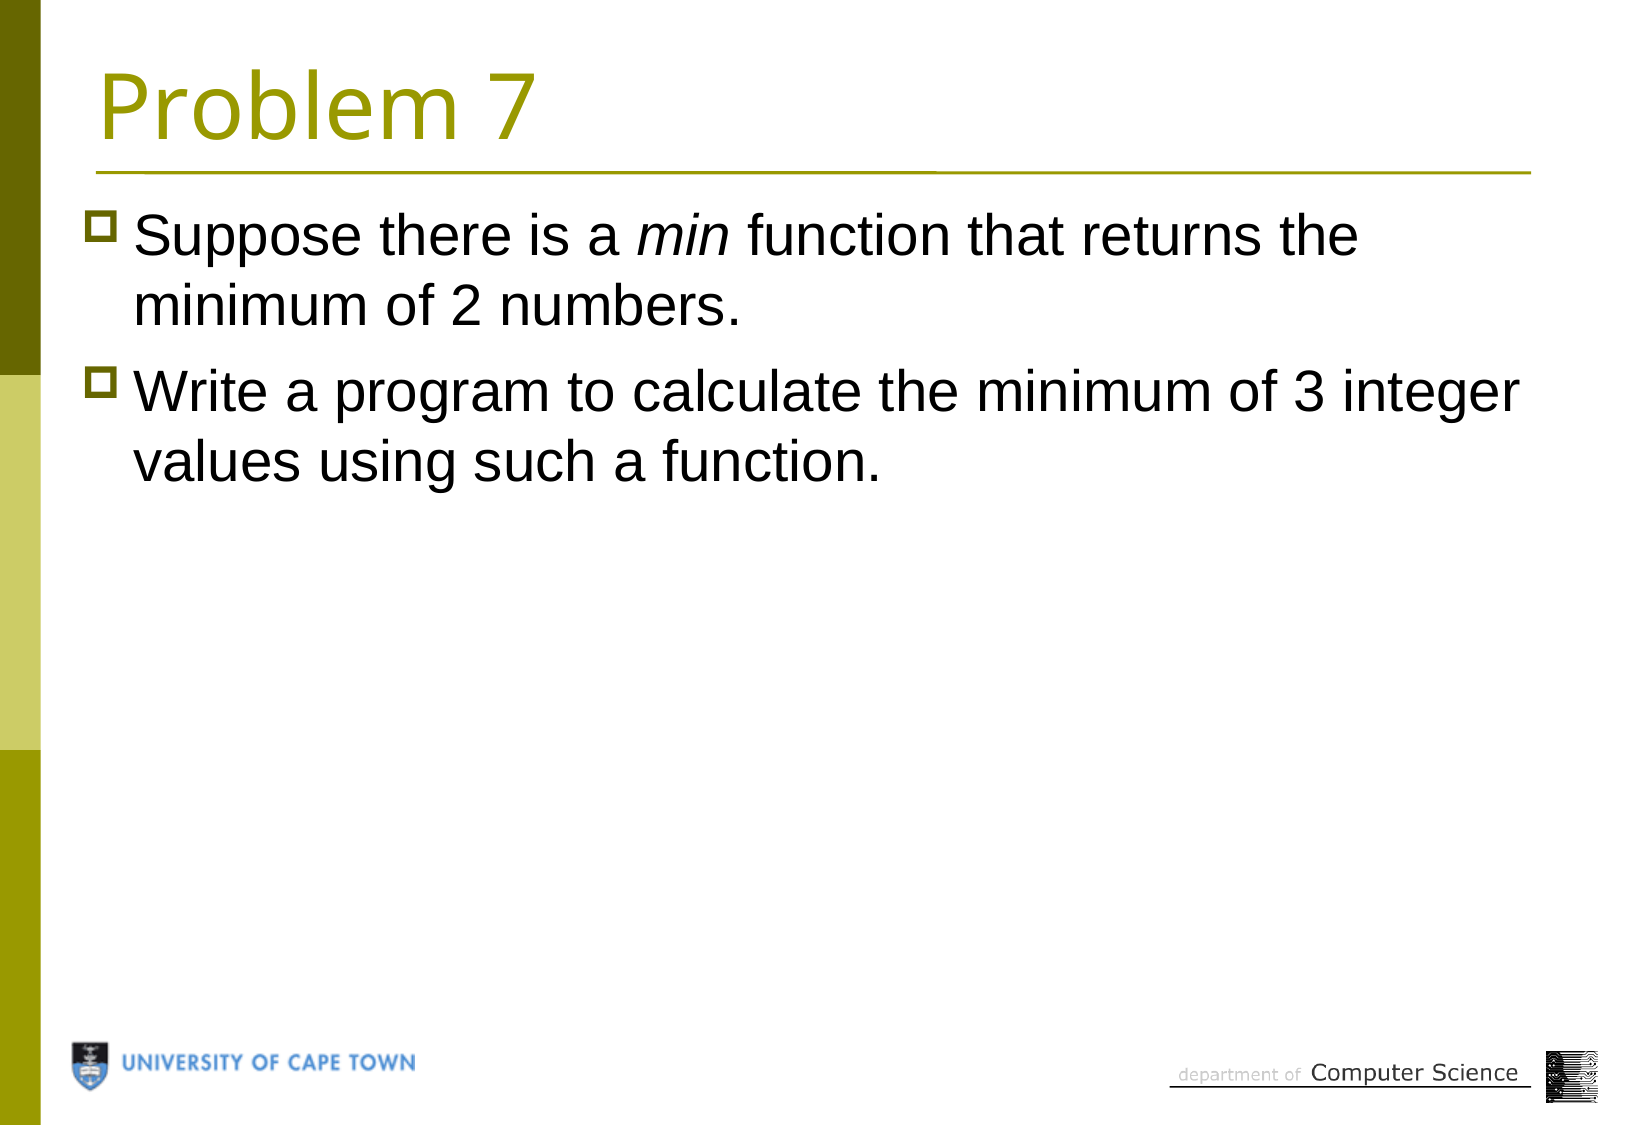

# Problem 7
Suppose there is a min function that returns the minimum of 2 numbers.
Write a program to calculate the minimum of 3 integer values using such a function.